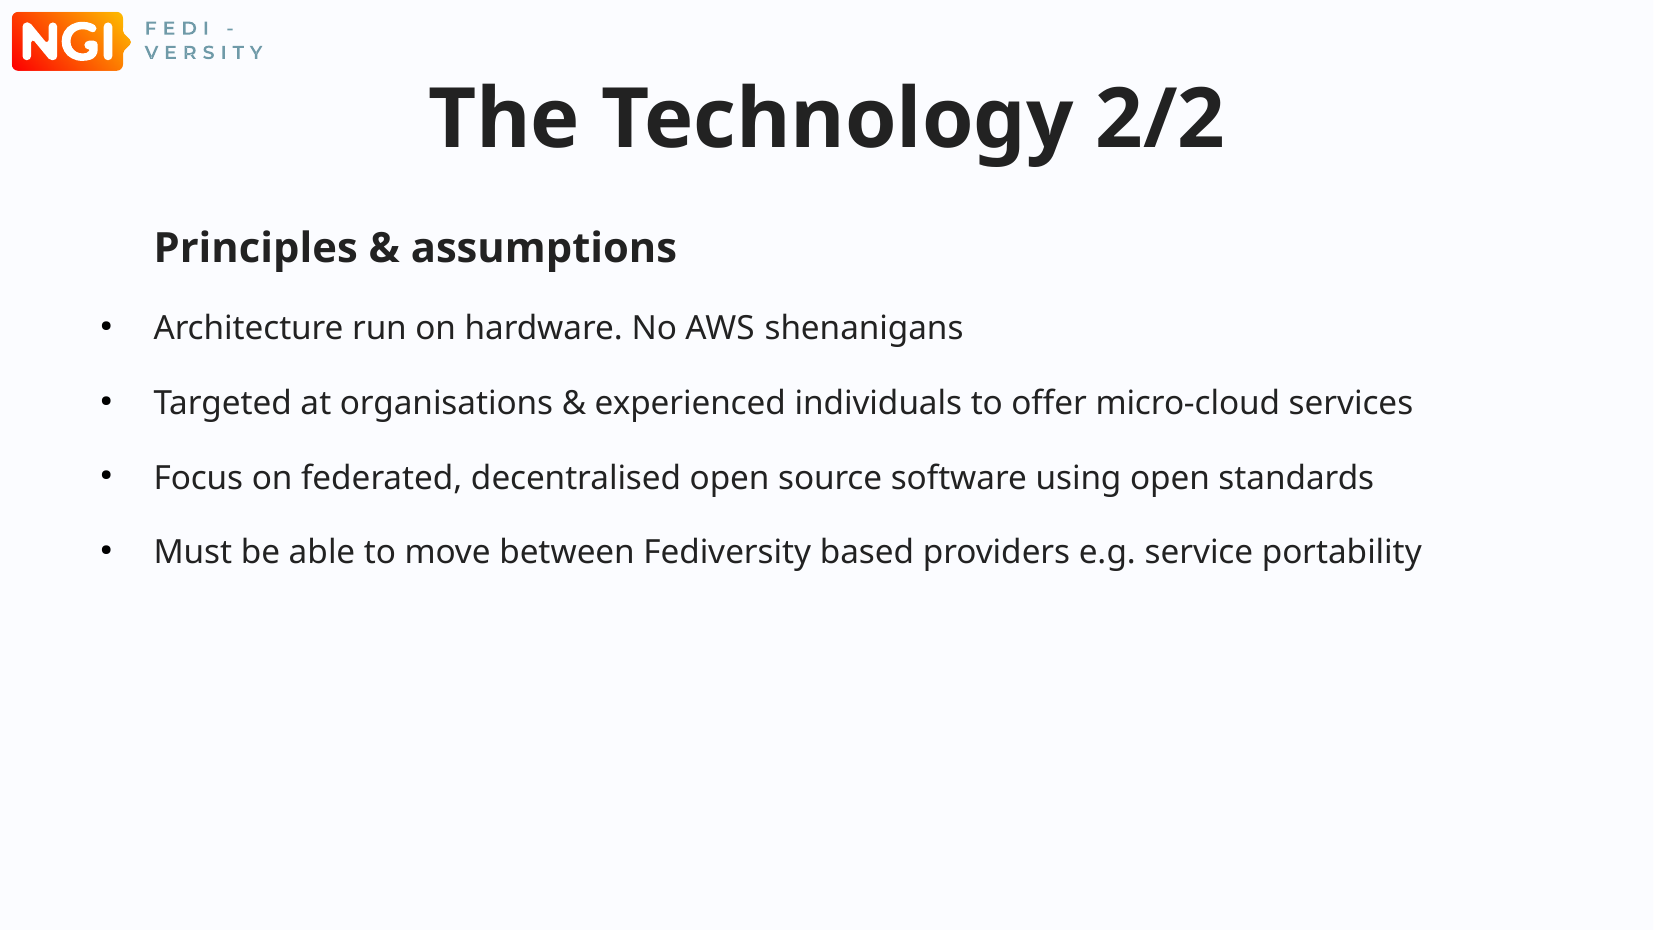

# The Technology 2/2
Principles & assumptions
Architecture run on hardware. No AWS shenanigans
Targeted at organisations & experienced individuals to offer micro-cloud services
Focus on federated, decentralised open source software using open standards
Must be able to move between Fediversity based providers e.g. service portability